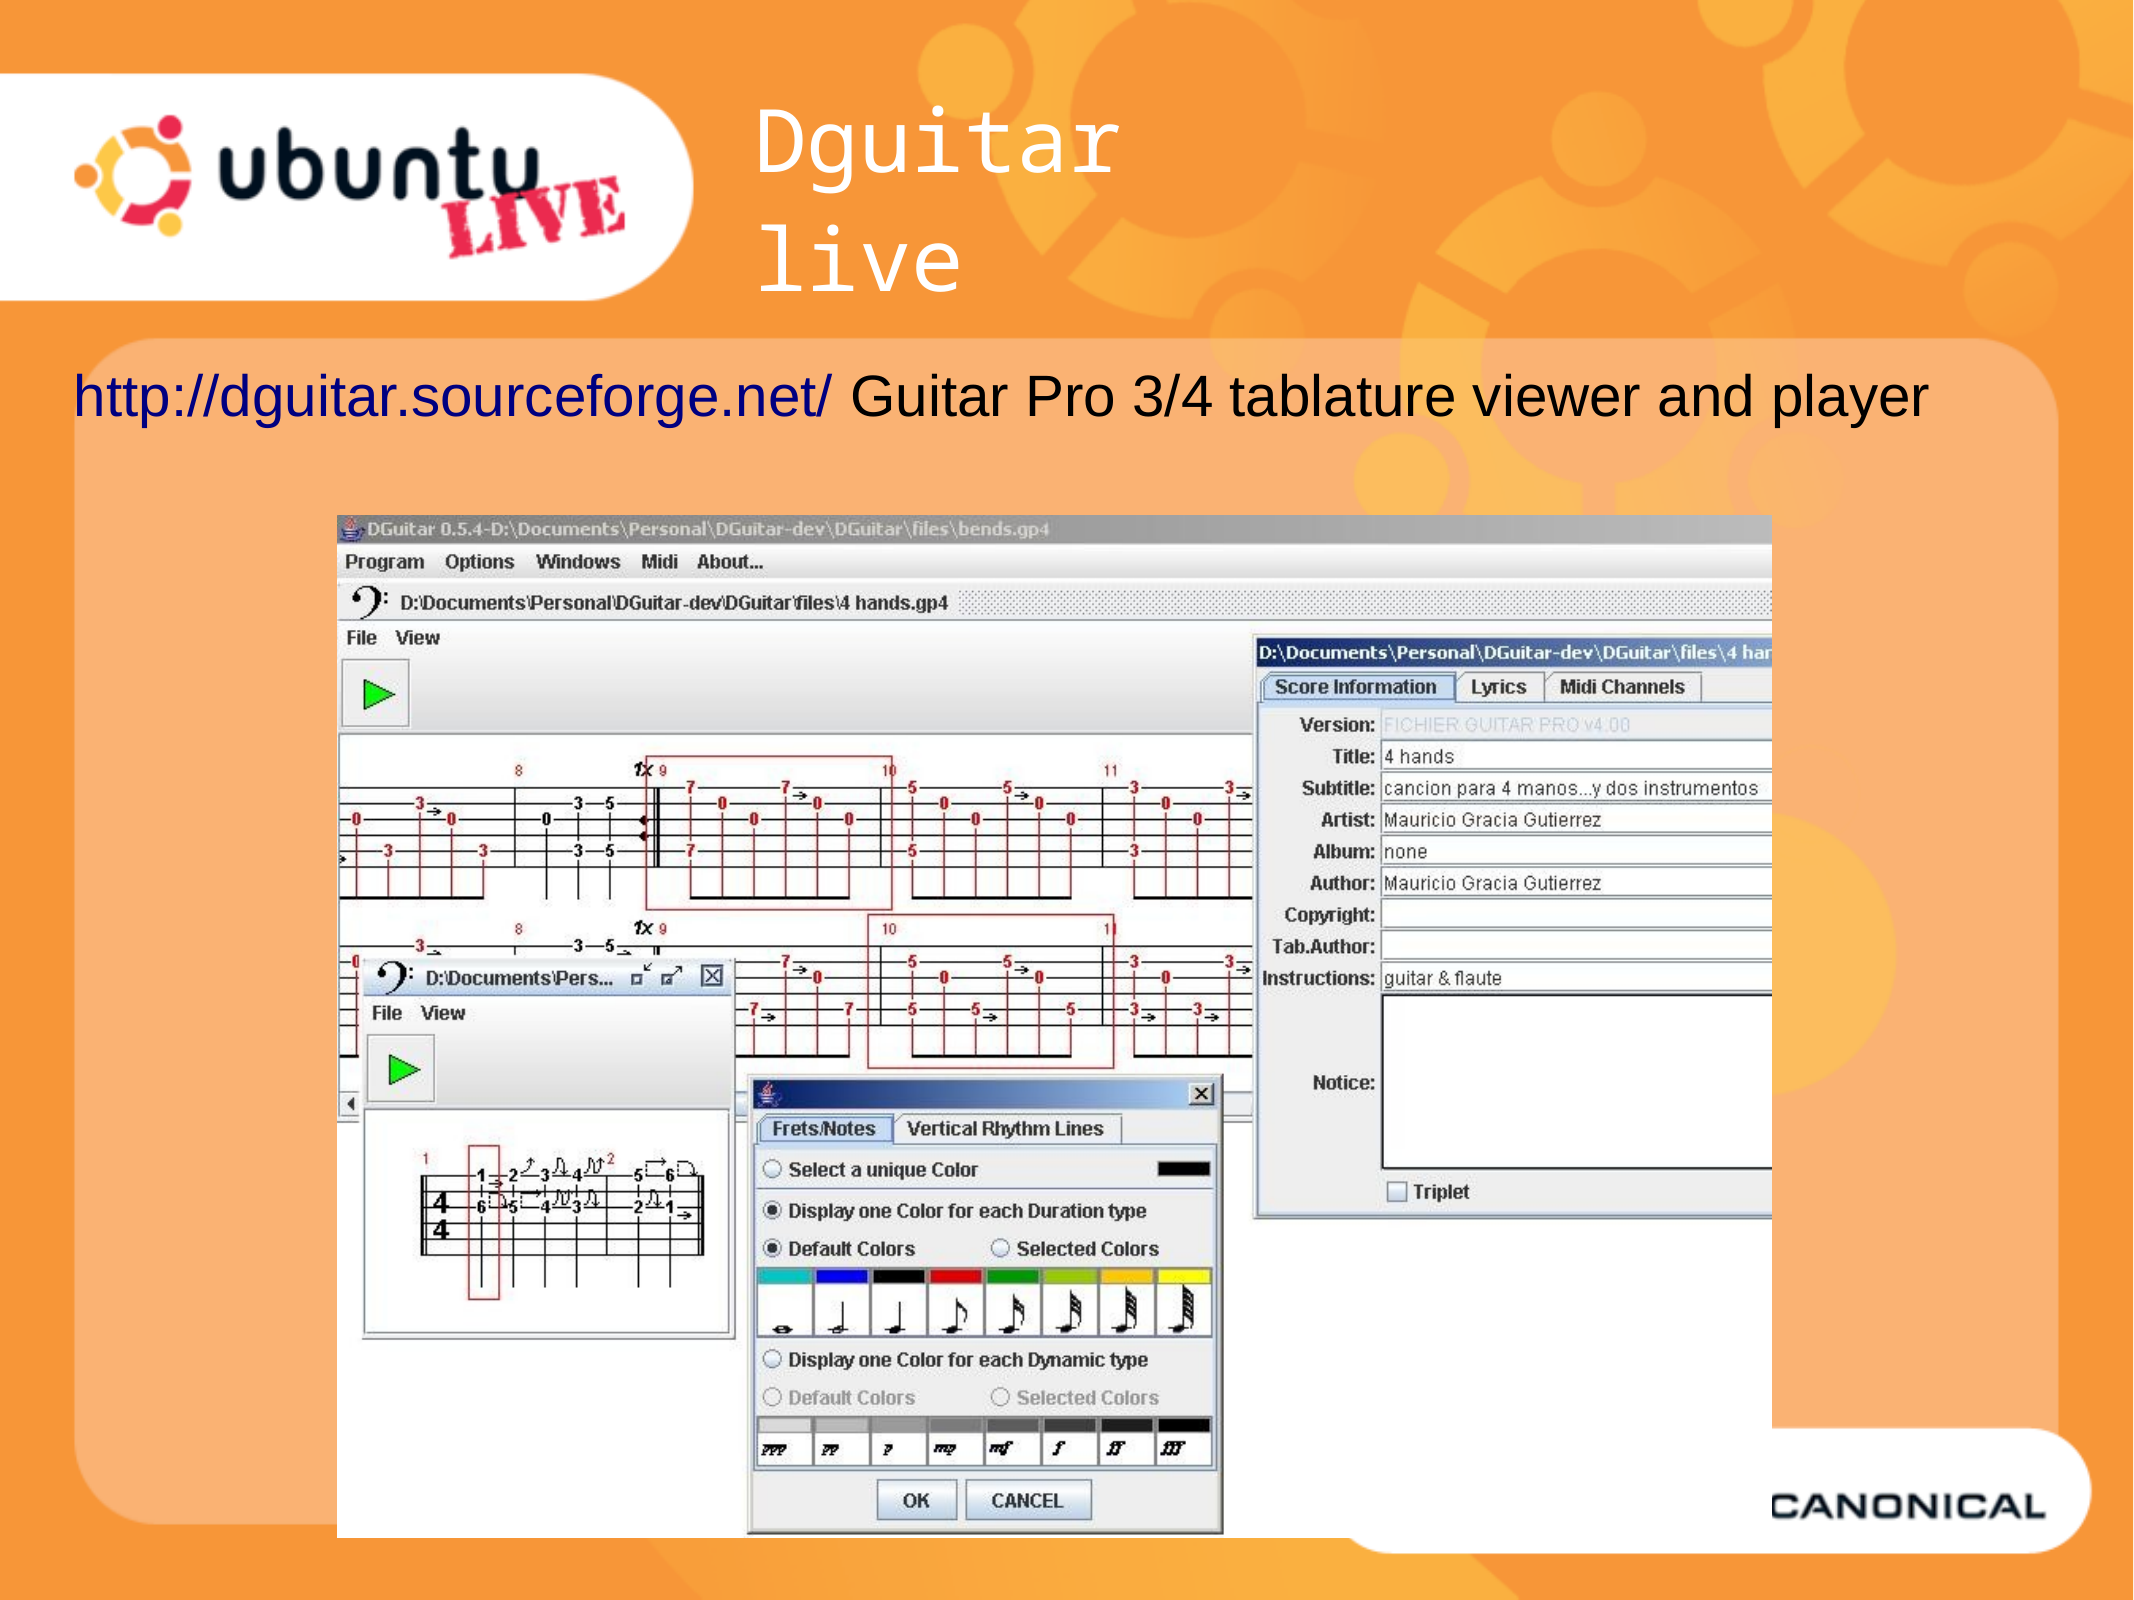

Dguitar
live
# http://dguitar.sourceforge.net/ Guitar Pro 3/4 tablature viewer and player